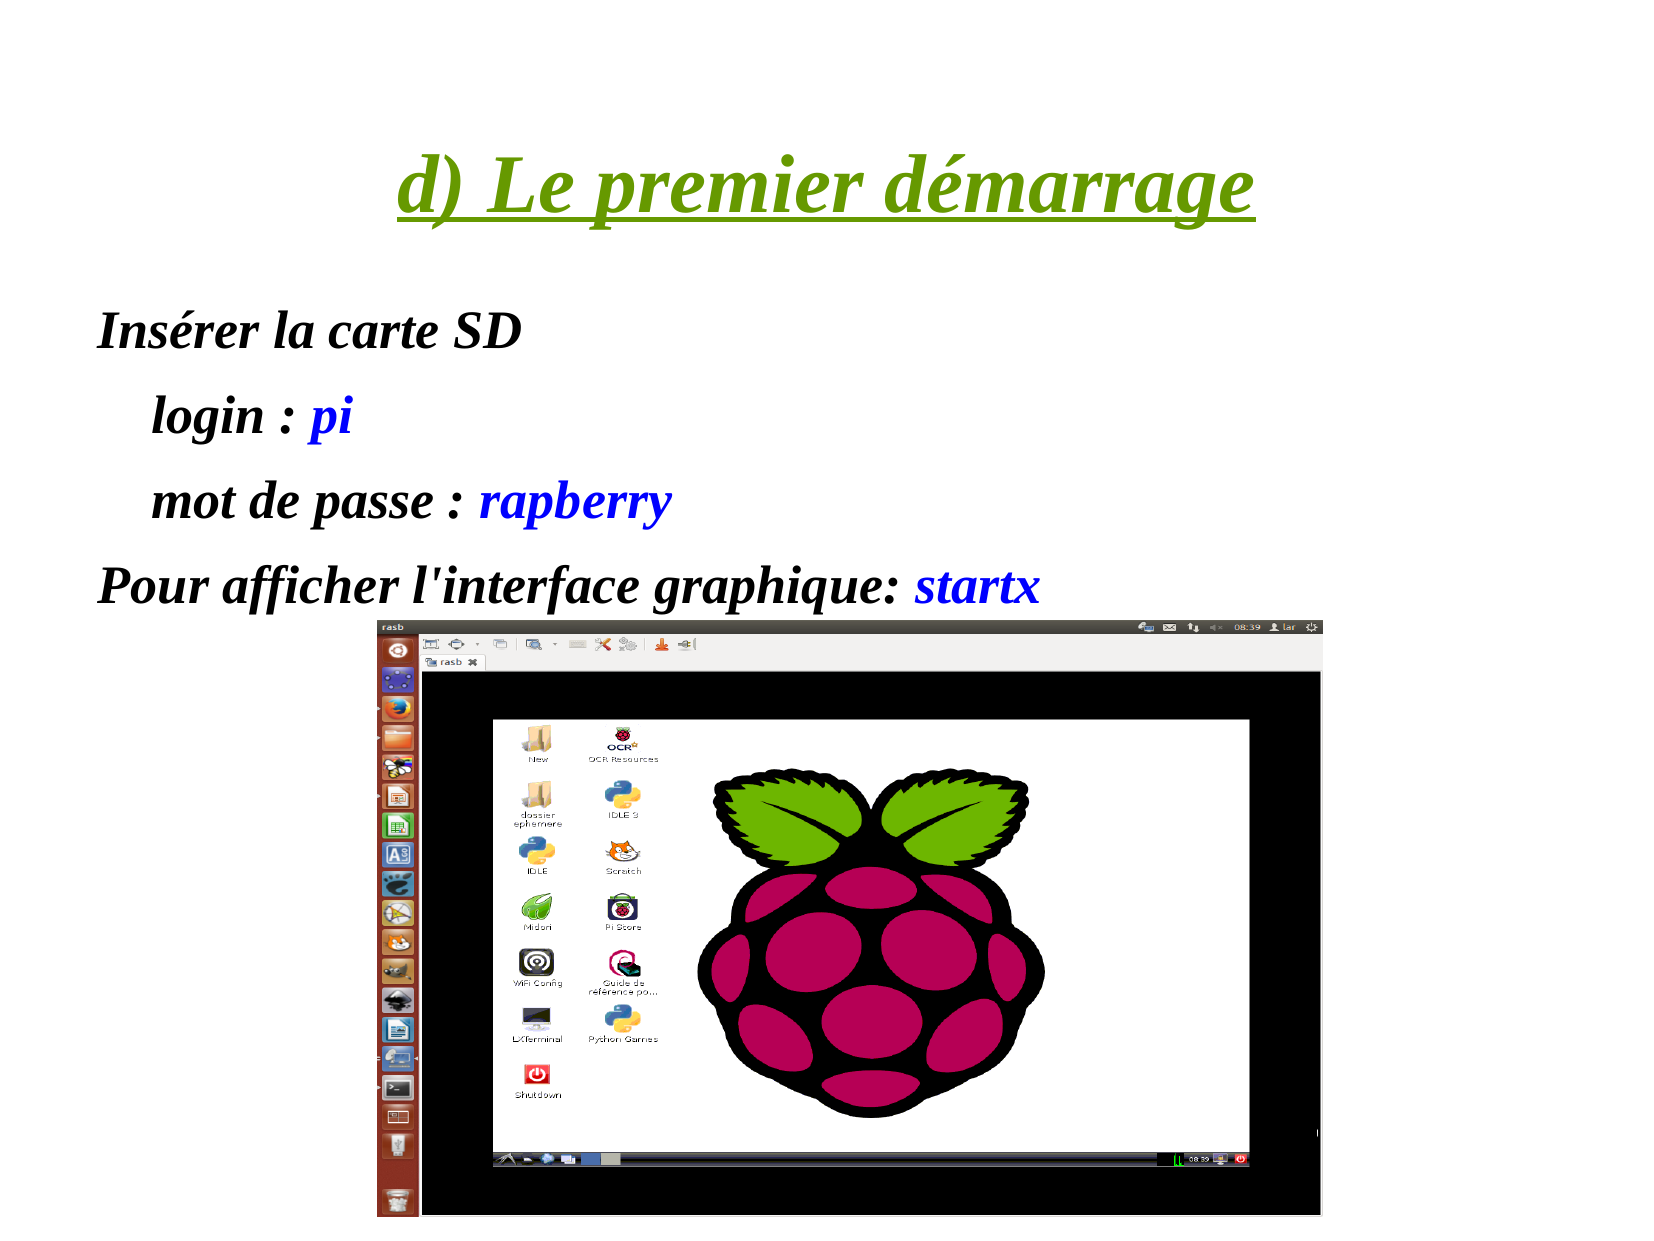

# d) Le premier démarrage
Insérer la carte SD
    login : pi
    mot de passe : rapberry
Pour afficher l'interface graphique: startx